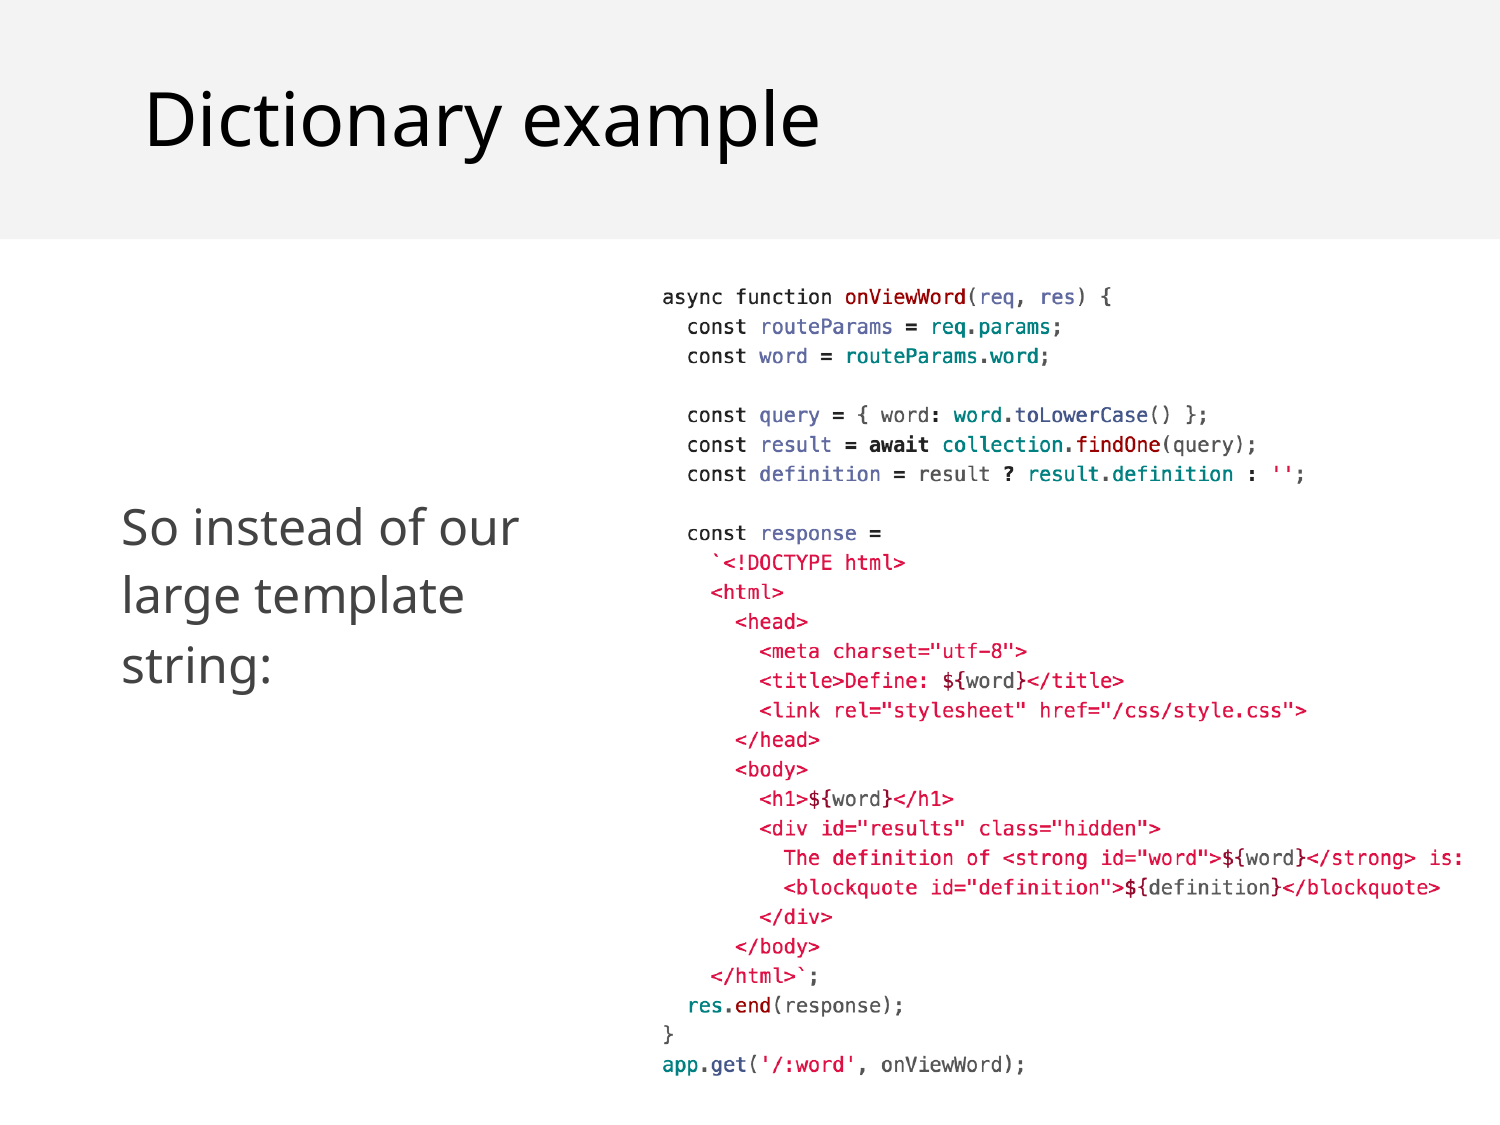

# Dictionary example
So instead of our large template string: